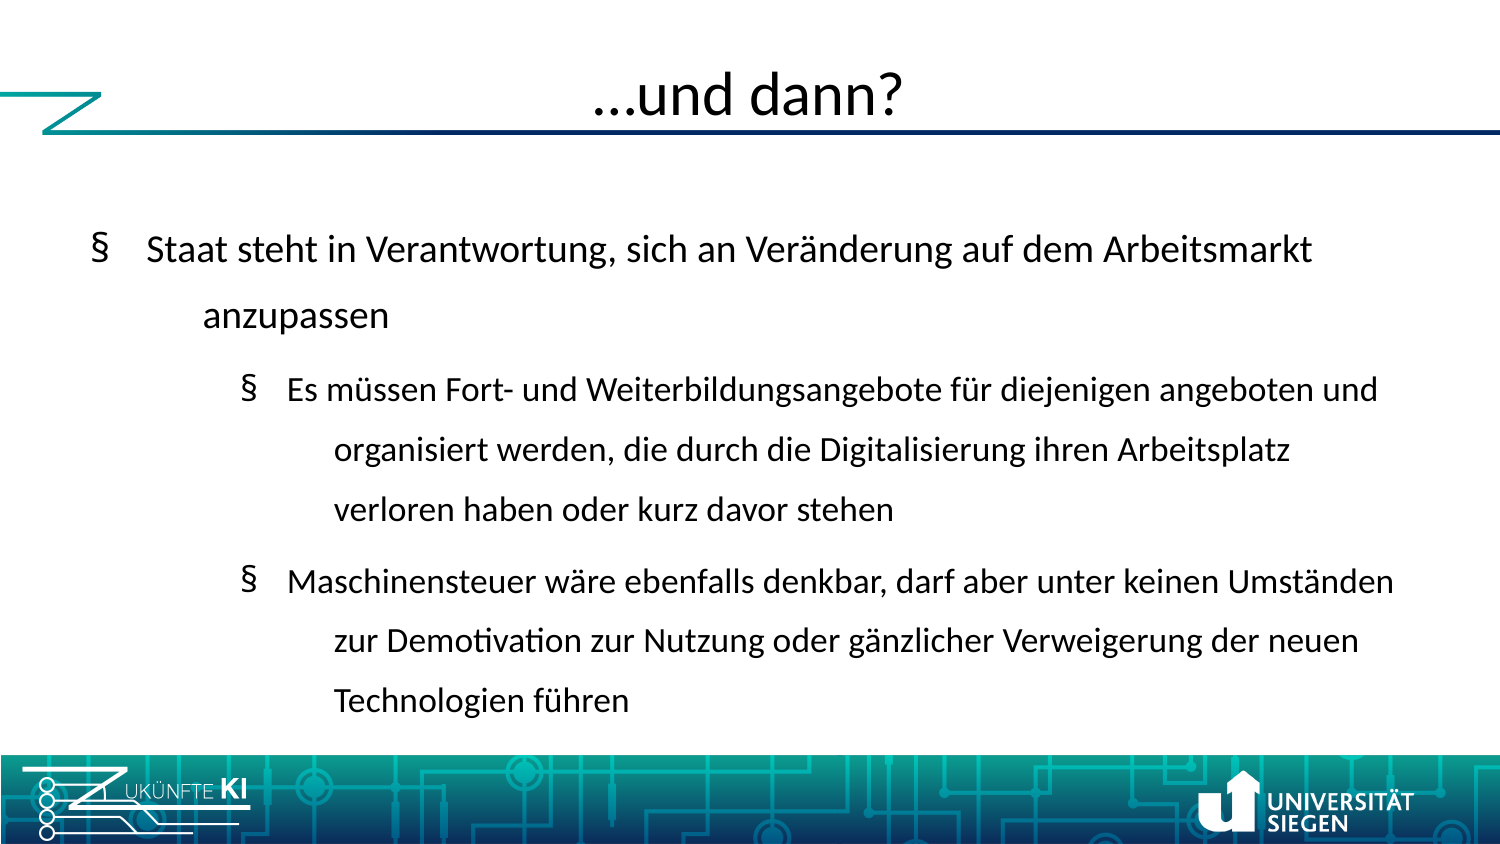

# …und dann?
Staat steht in Verantwortung, sich an Veränderung auf dem Arbeitsmarkt anzupassen
Es müssen Fort- und Weiterbildungsangebote für diejenigen angeboten und organisiert werden, die durch die Digitalisierung ihren Arbeitsplatz verloren haben oder kurz davor stehen
Maschinensteuer wäre ebenfalls denkbar, darf aber unter keinen Umständen zur Demotivation zur Nutzung oder gänzlicher Verweigerung der neuen Technologien führen